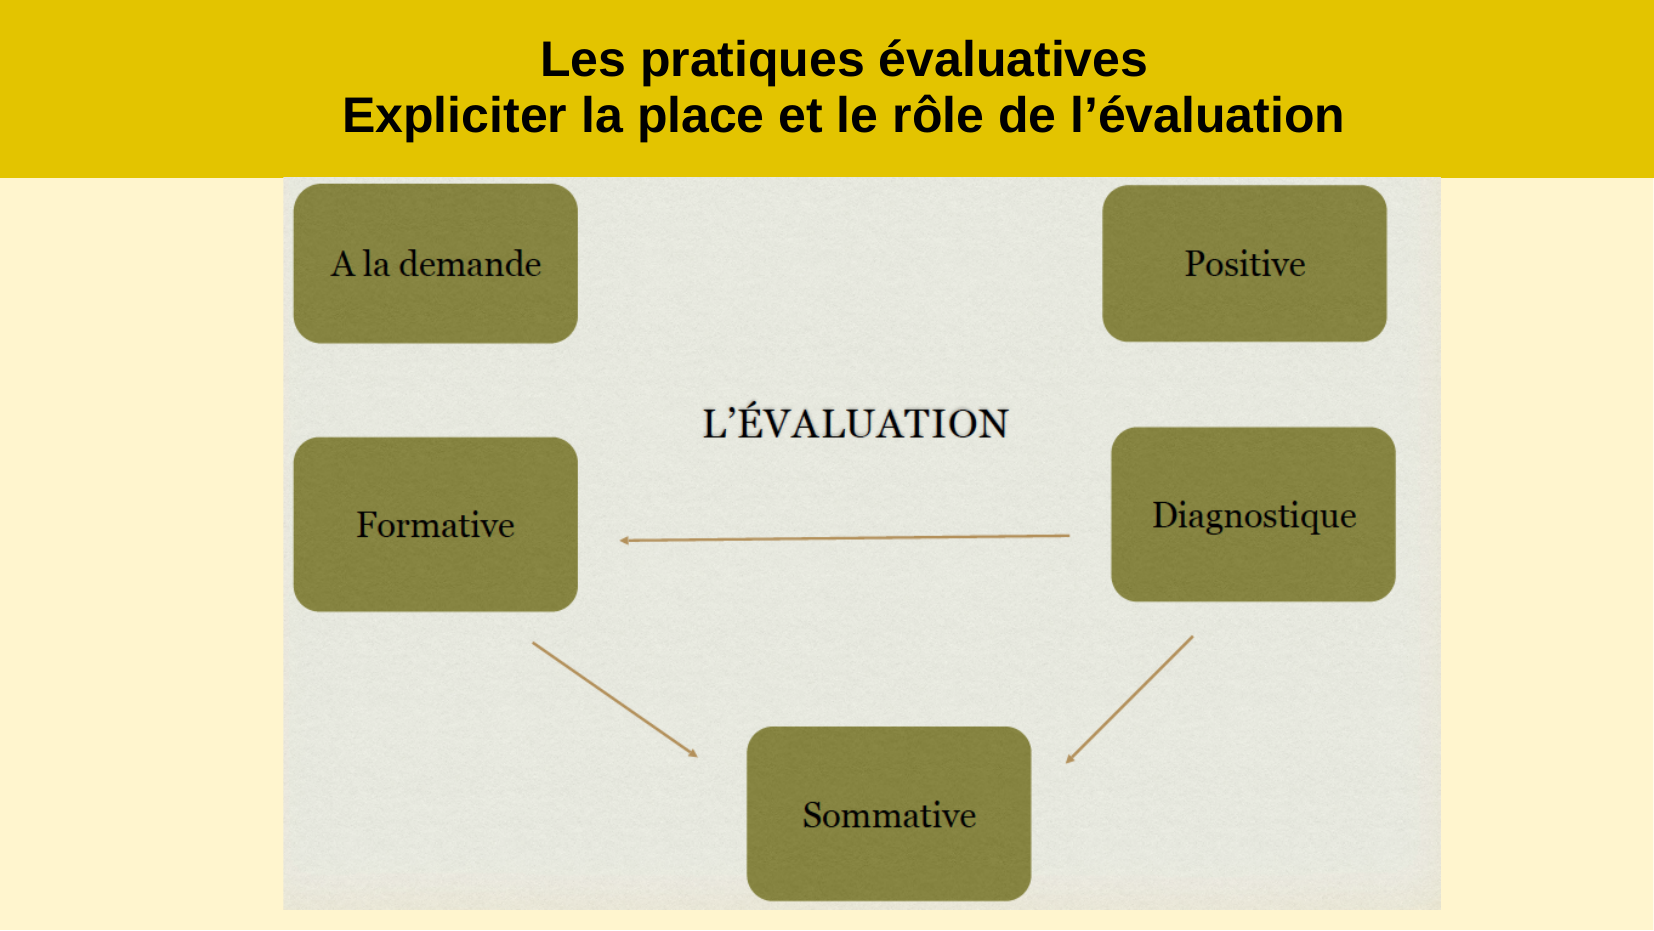

Les pratiques évaluatives
Expliciter la place et le rôle de l’évaluation